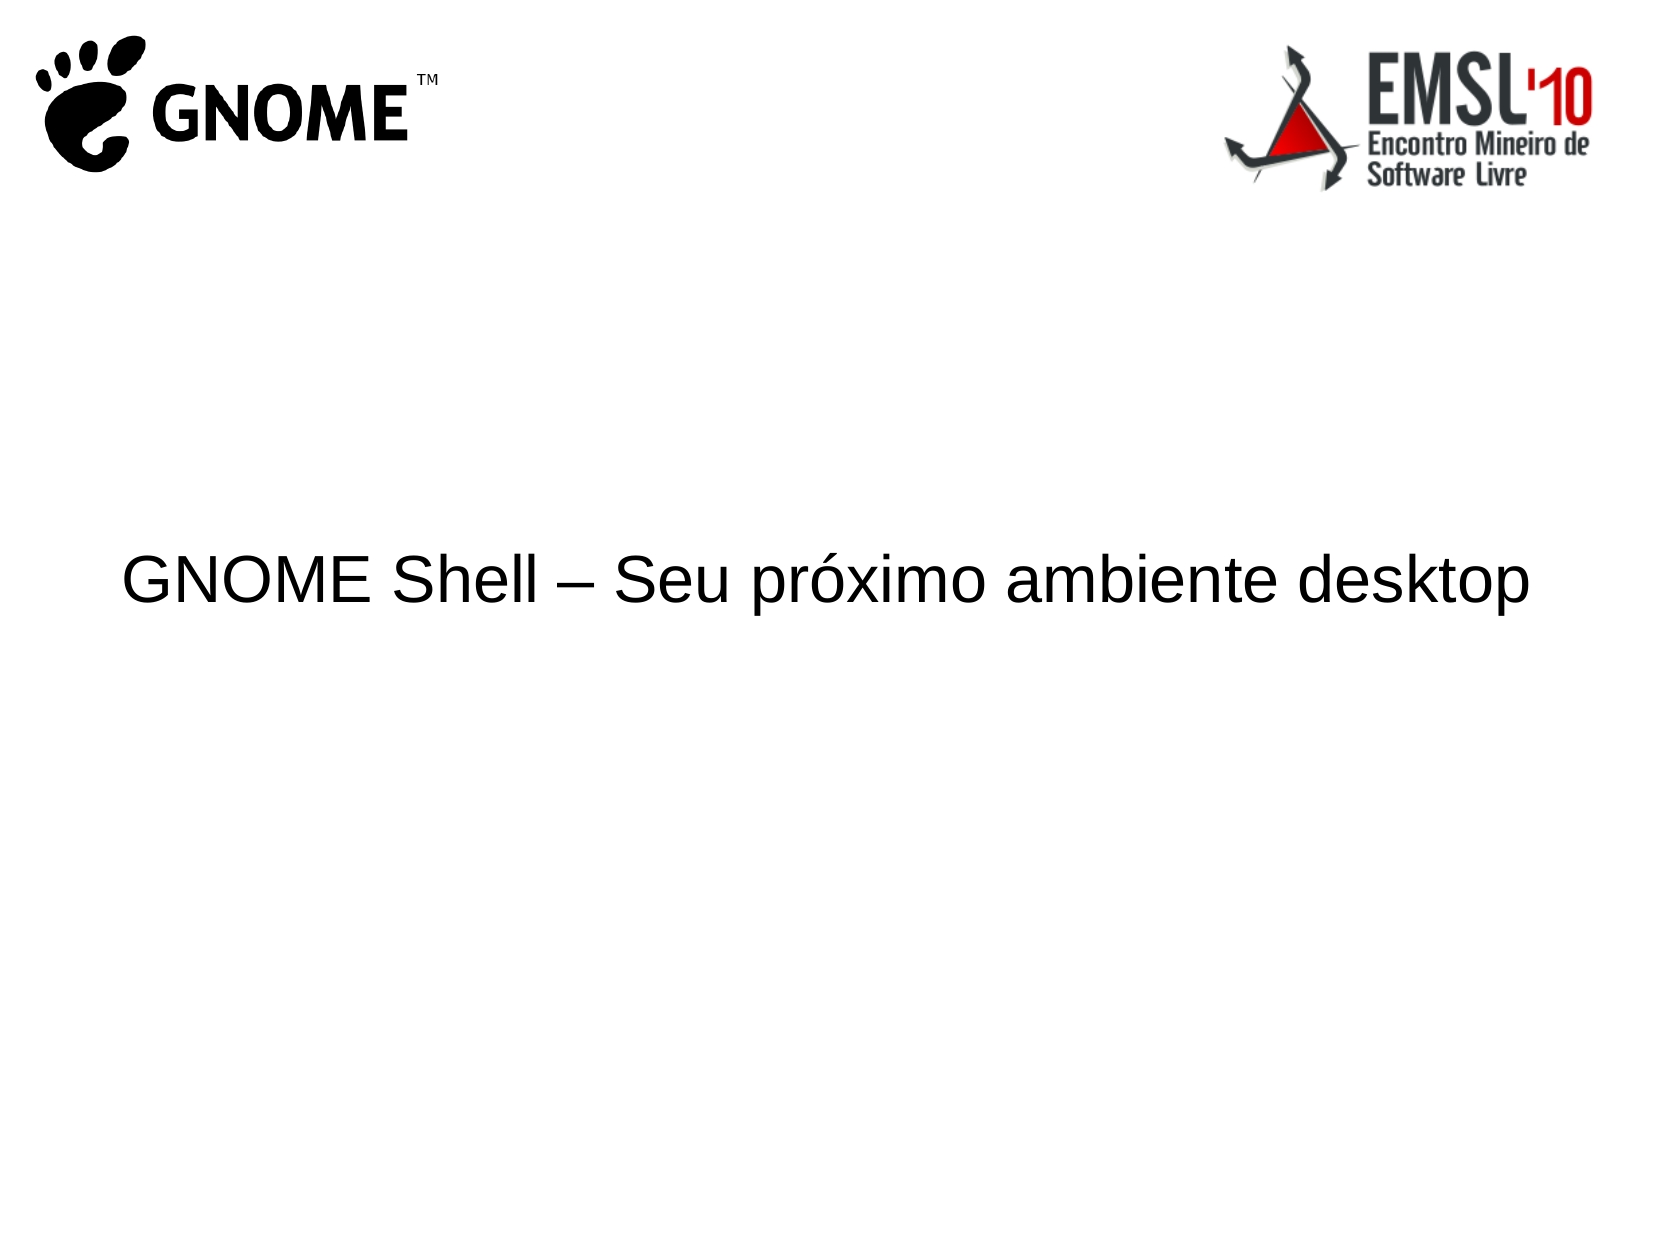

# GNOME Shell – Seu próximo ambiente desktop